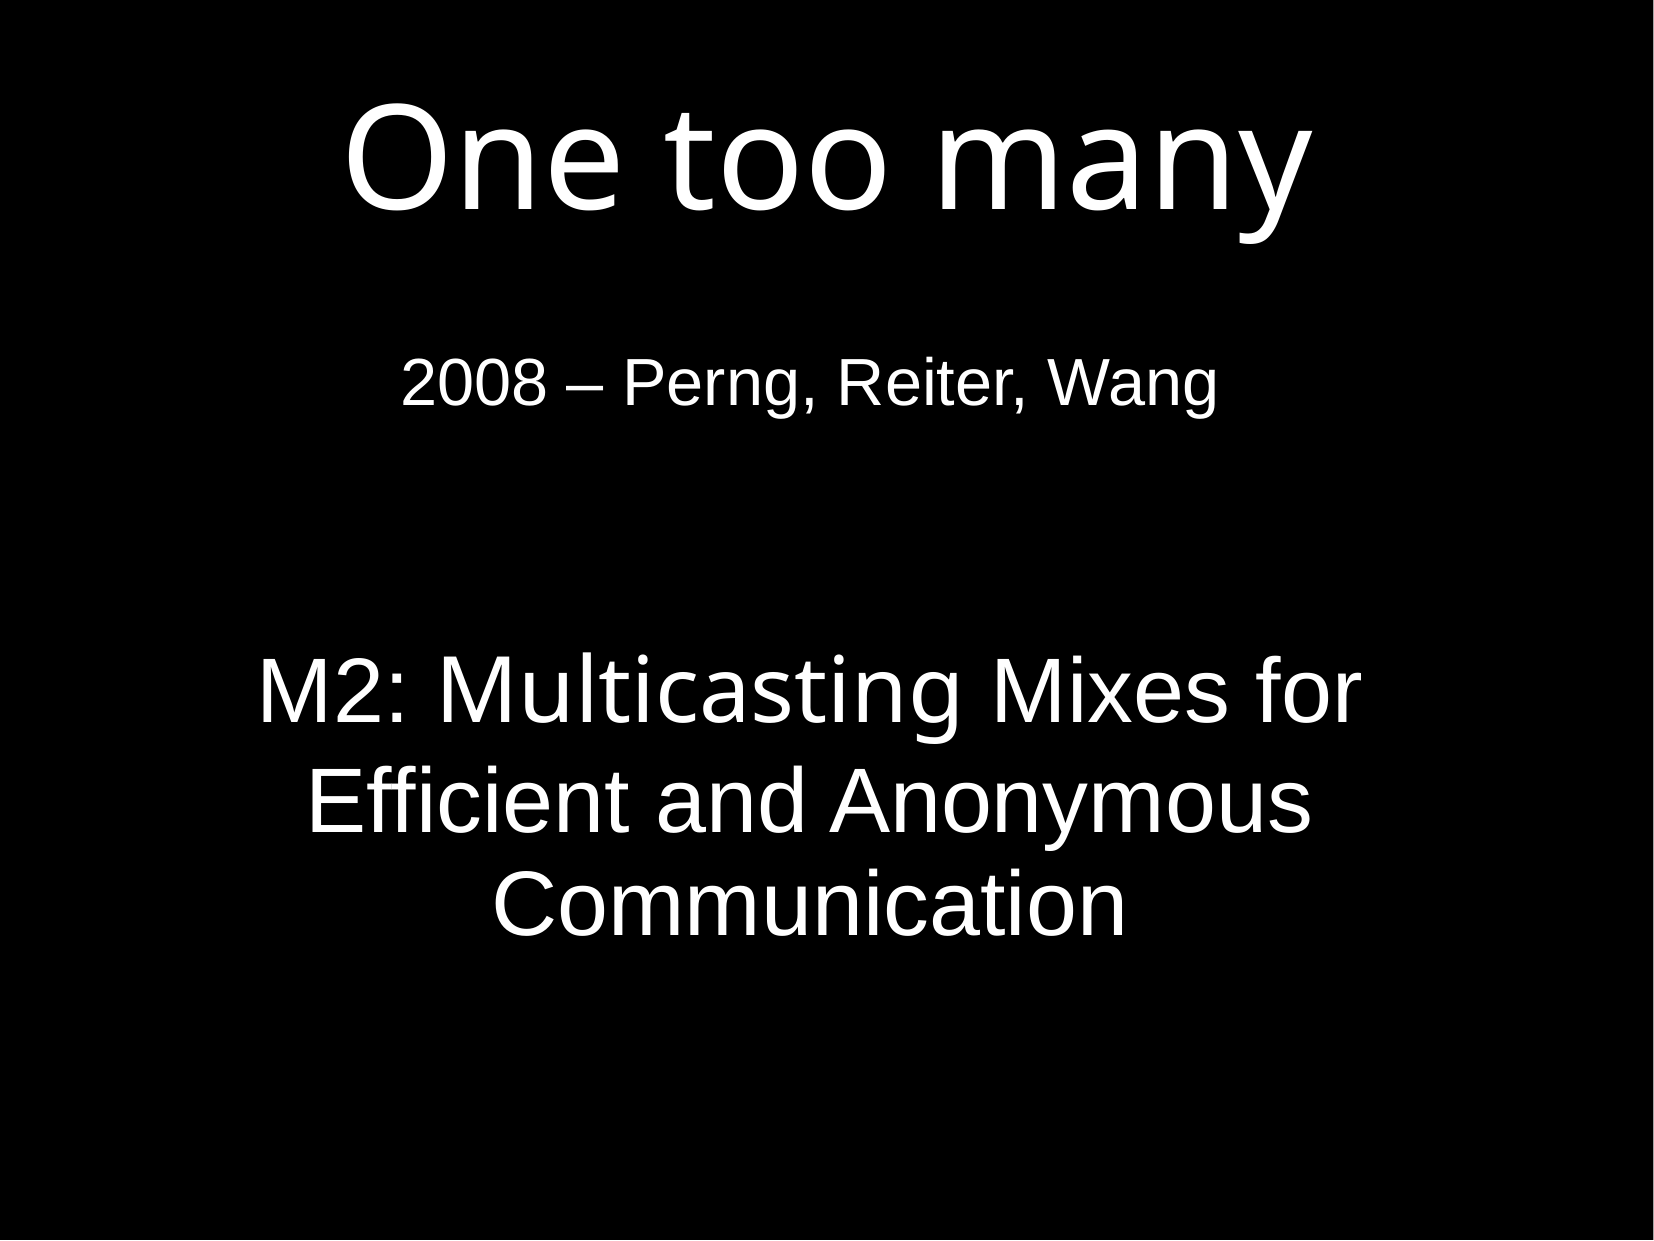

# One too many
2008 – Perng, Reiter, Wang
M2: Multicasting Mixes for Efficient and Anonymous Communication